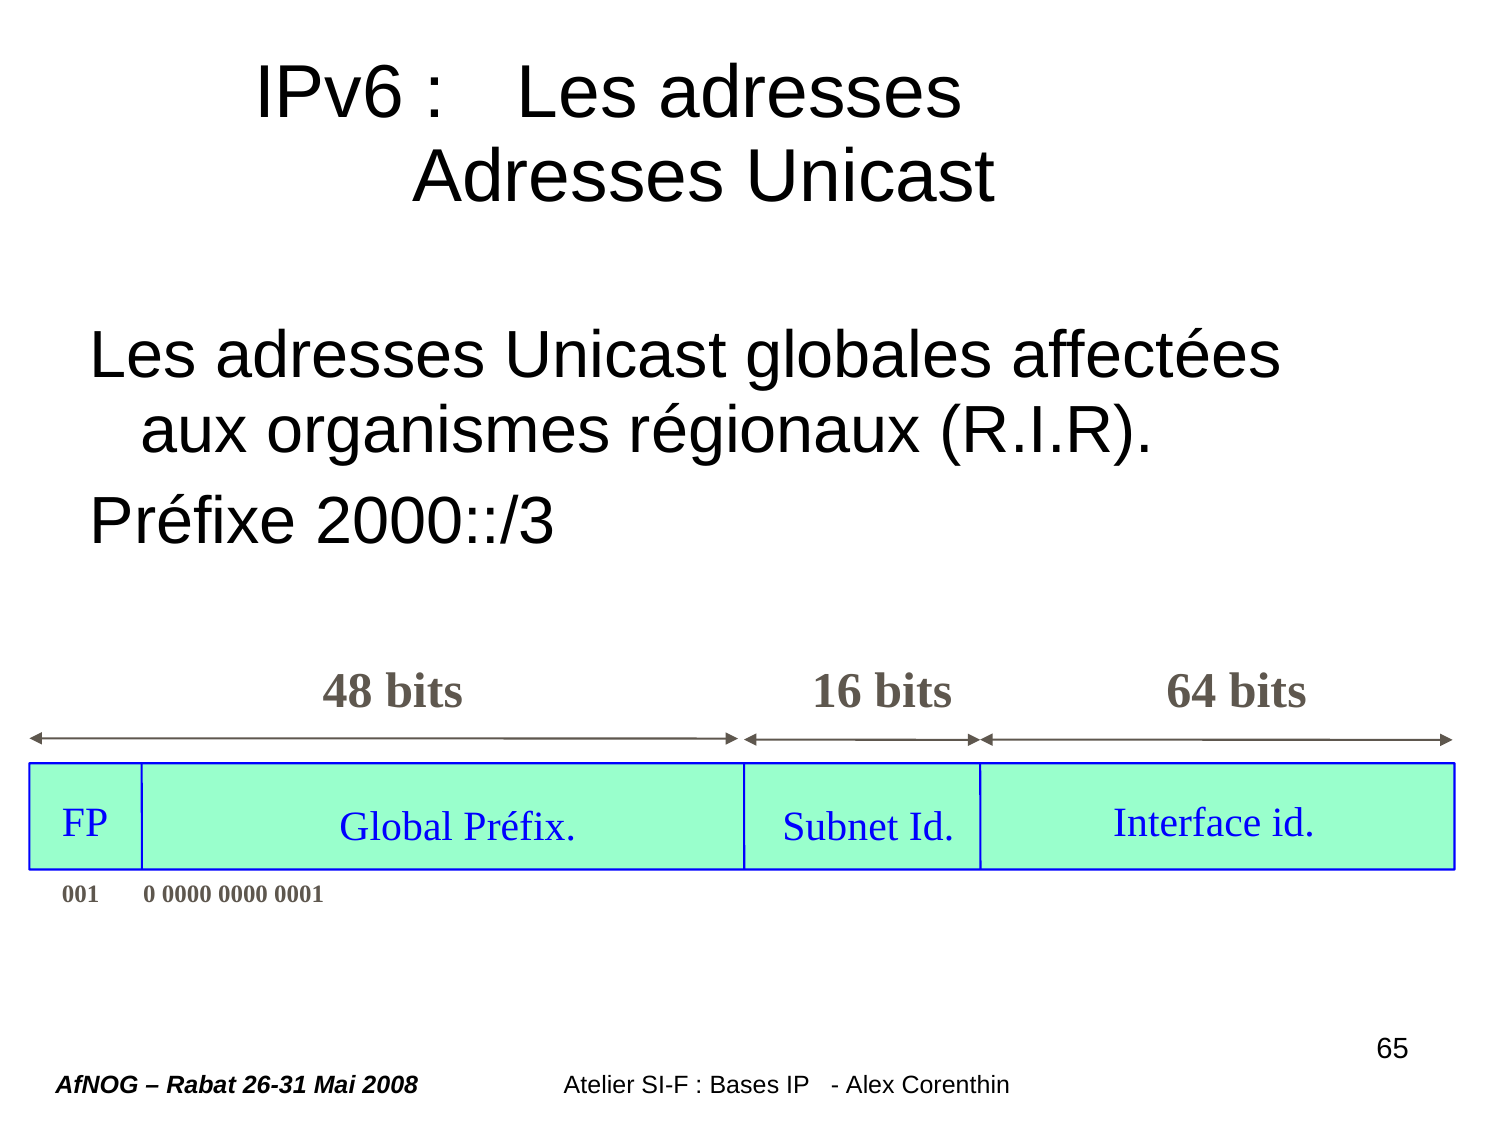

IPv6 :	Les adresses
Adresses Unicast
# Les adresses Unicast globales affectées aux organismes régionaux (R.I.R).
Préfixe 2000::/3
48 bits
16 bits
64 bits
FP
Interface id.
Global Préfix.
Subnet Id.
001 0 0000 0000 0001
65